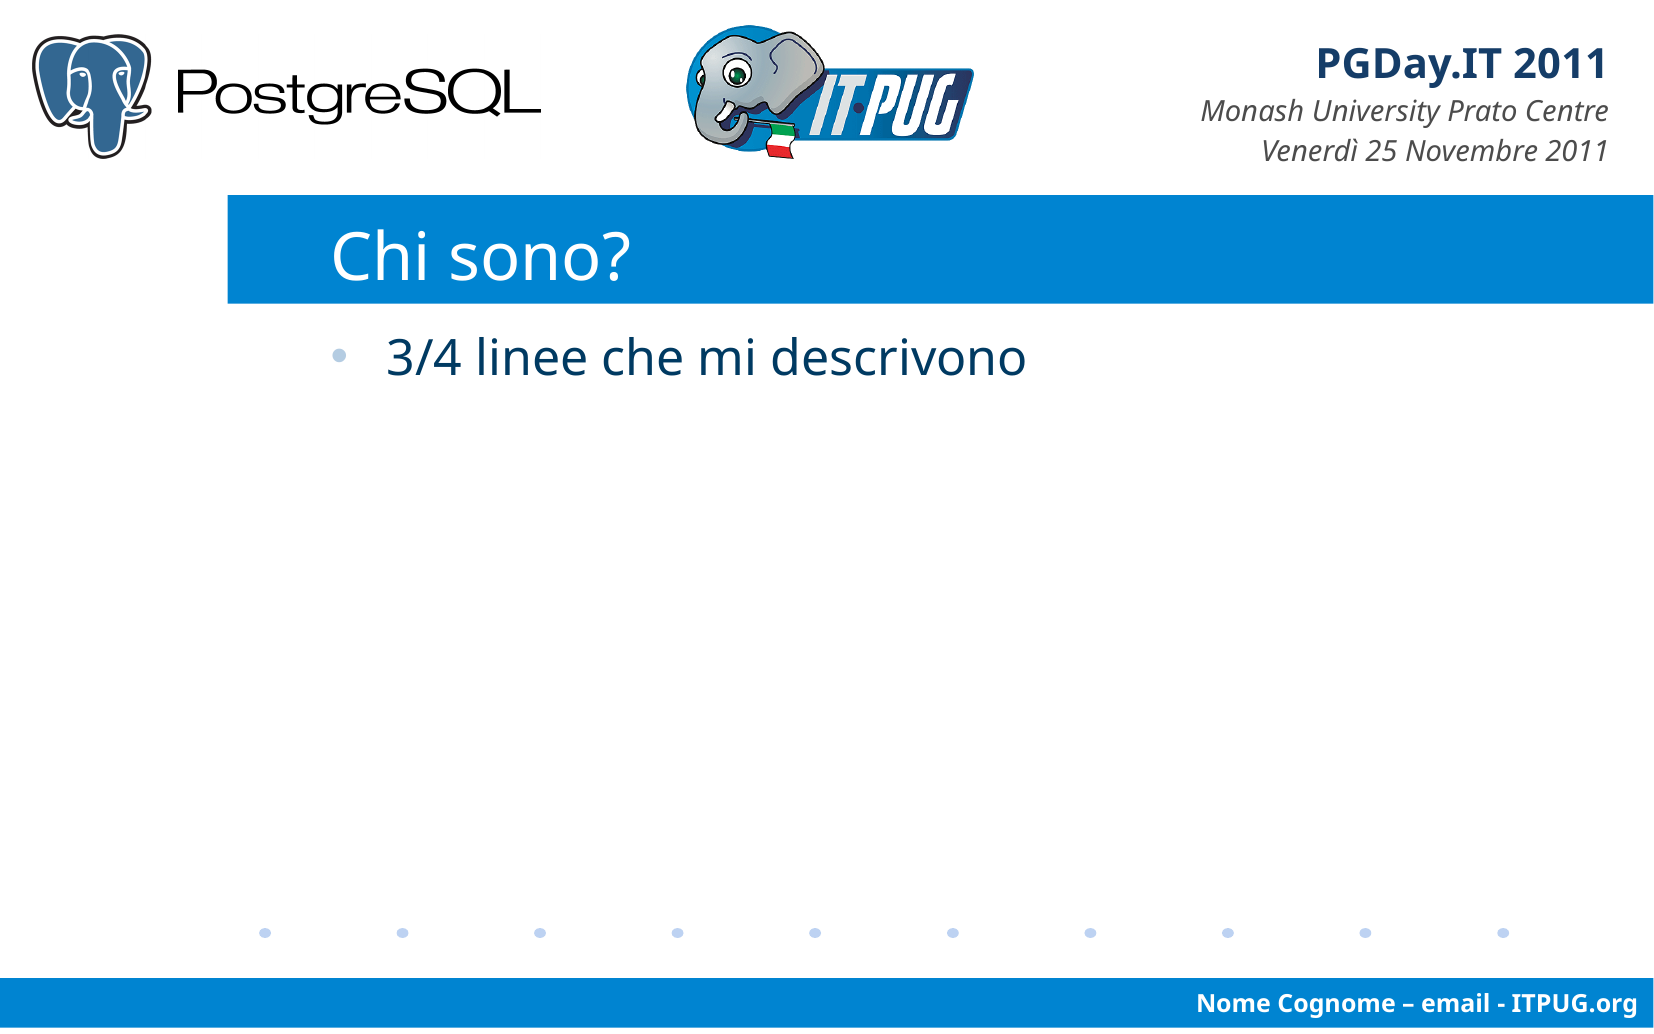

# Chi sono?
3/4 linee che mi descrivono